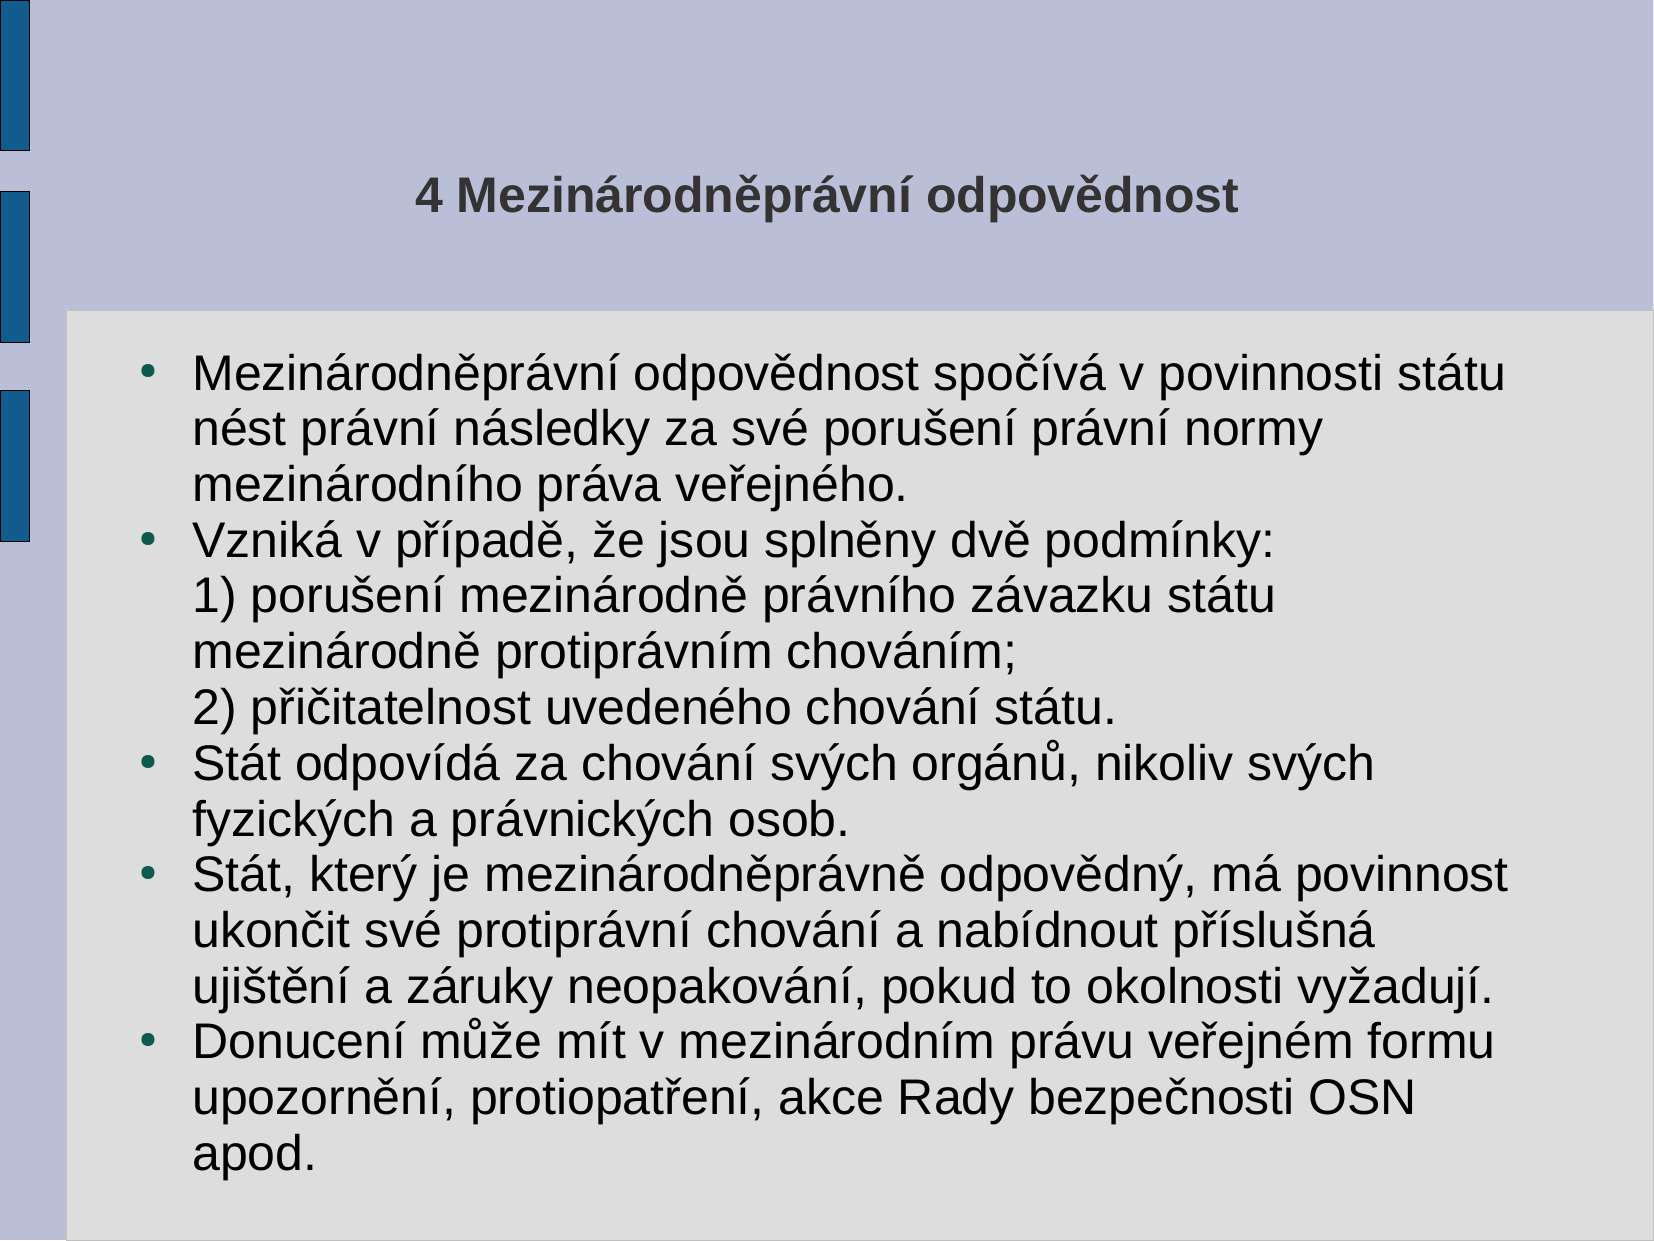

# 4 Mezinárodněprávní odpovědnost
Mezinárodněprávní odpovědnost spočívá v povinnosti státu nést právní následky za své porušení právní normy mezinárodního práva veřejného.
Vzniká v případě, že jsou splněny dvě podmínky:
1) porušení mezinárodně právního závazku státu mezinárodně protiprávním chováním;
2) přičitatelnost uvedeného chování státu.
Stát odpovídá za chování svých orgánů, nikoliv svých fyzických a právnických osob.
Stát, který je mezinárodněprávně odpovědný, má povinnost ukončit své protiprávní chování a nabídnout příslušná ujištění a záruky neopakování, pokud to okolnosti vyžadují.
Donucení může mít v mezinárodním právu veřejném formu upozornění, protiopatření, akce Rady bezpečnosti OSN apod.